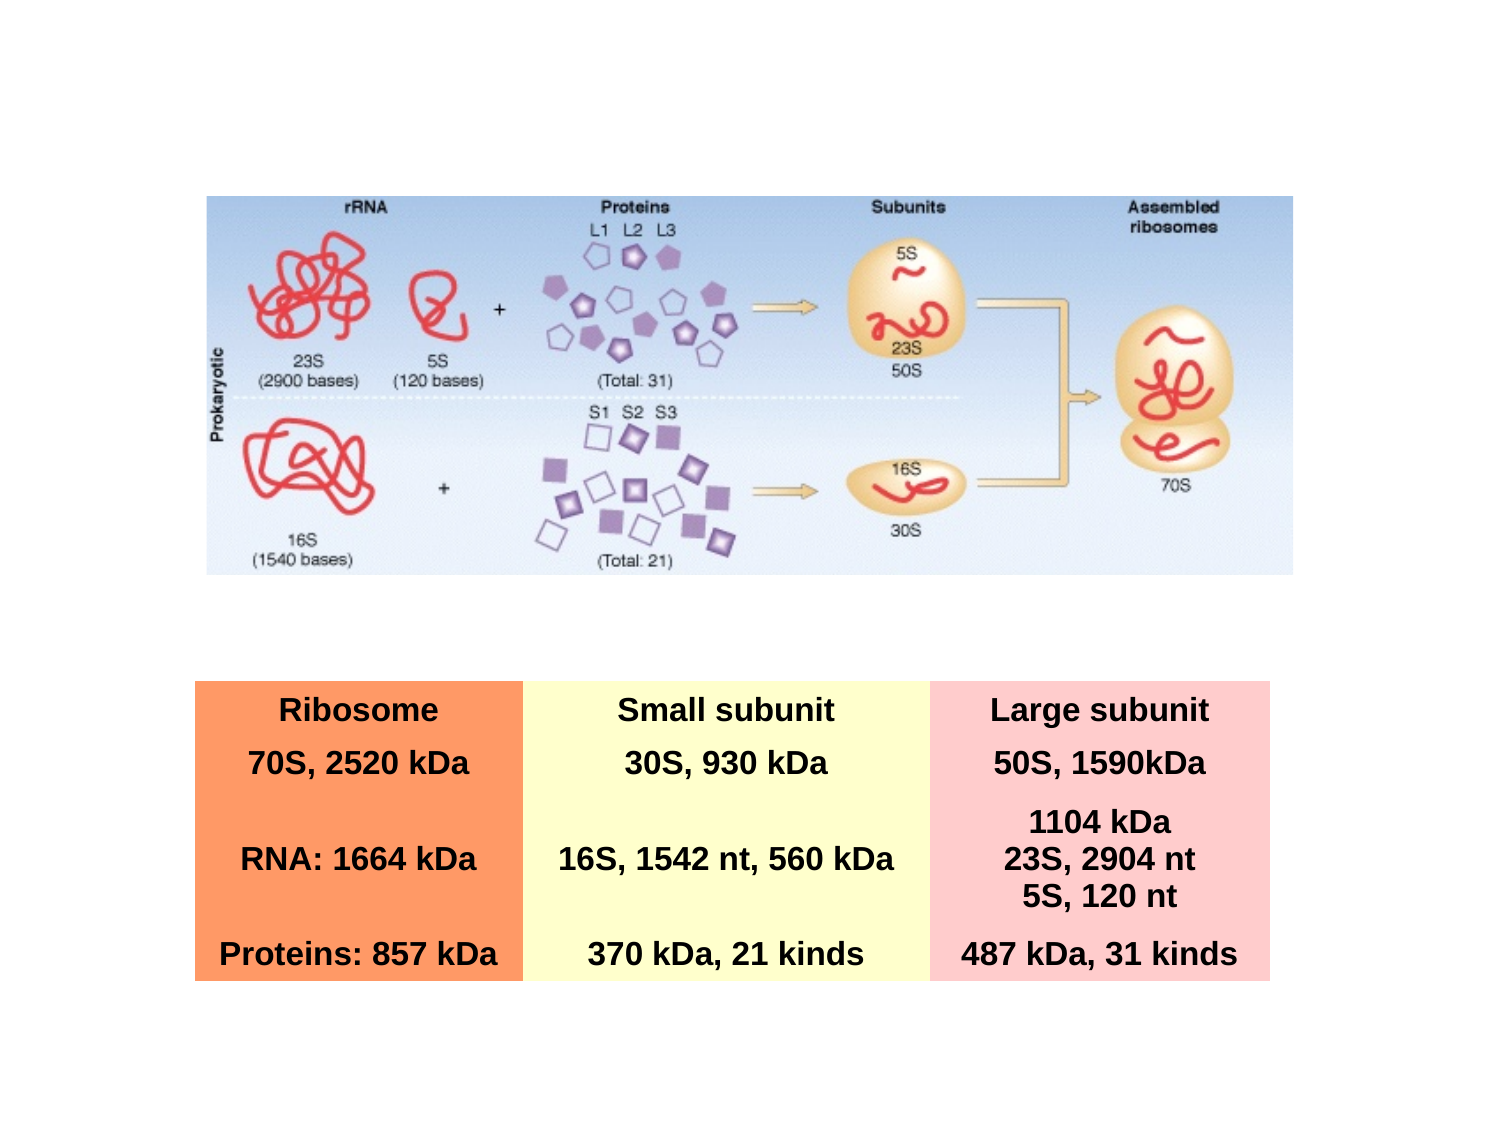

| Ribosome | Small subunit | Large subunit |
| --- | --- | --- |
| 70S, 2520 kDa | 30S, 930 kDa | 50S, 1590kDa |
| RNA: 1664 kDa | 16S, 1542 nt, 560 kDa | 1104 kDa 23S, 2904 nt 5S, 120 nt |
| Proteins: 857 kDa | 370 kDa, 21 kinds | 487 kDa, 31 kinds |